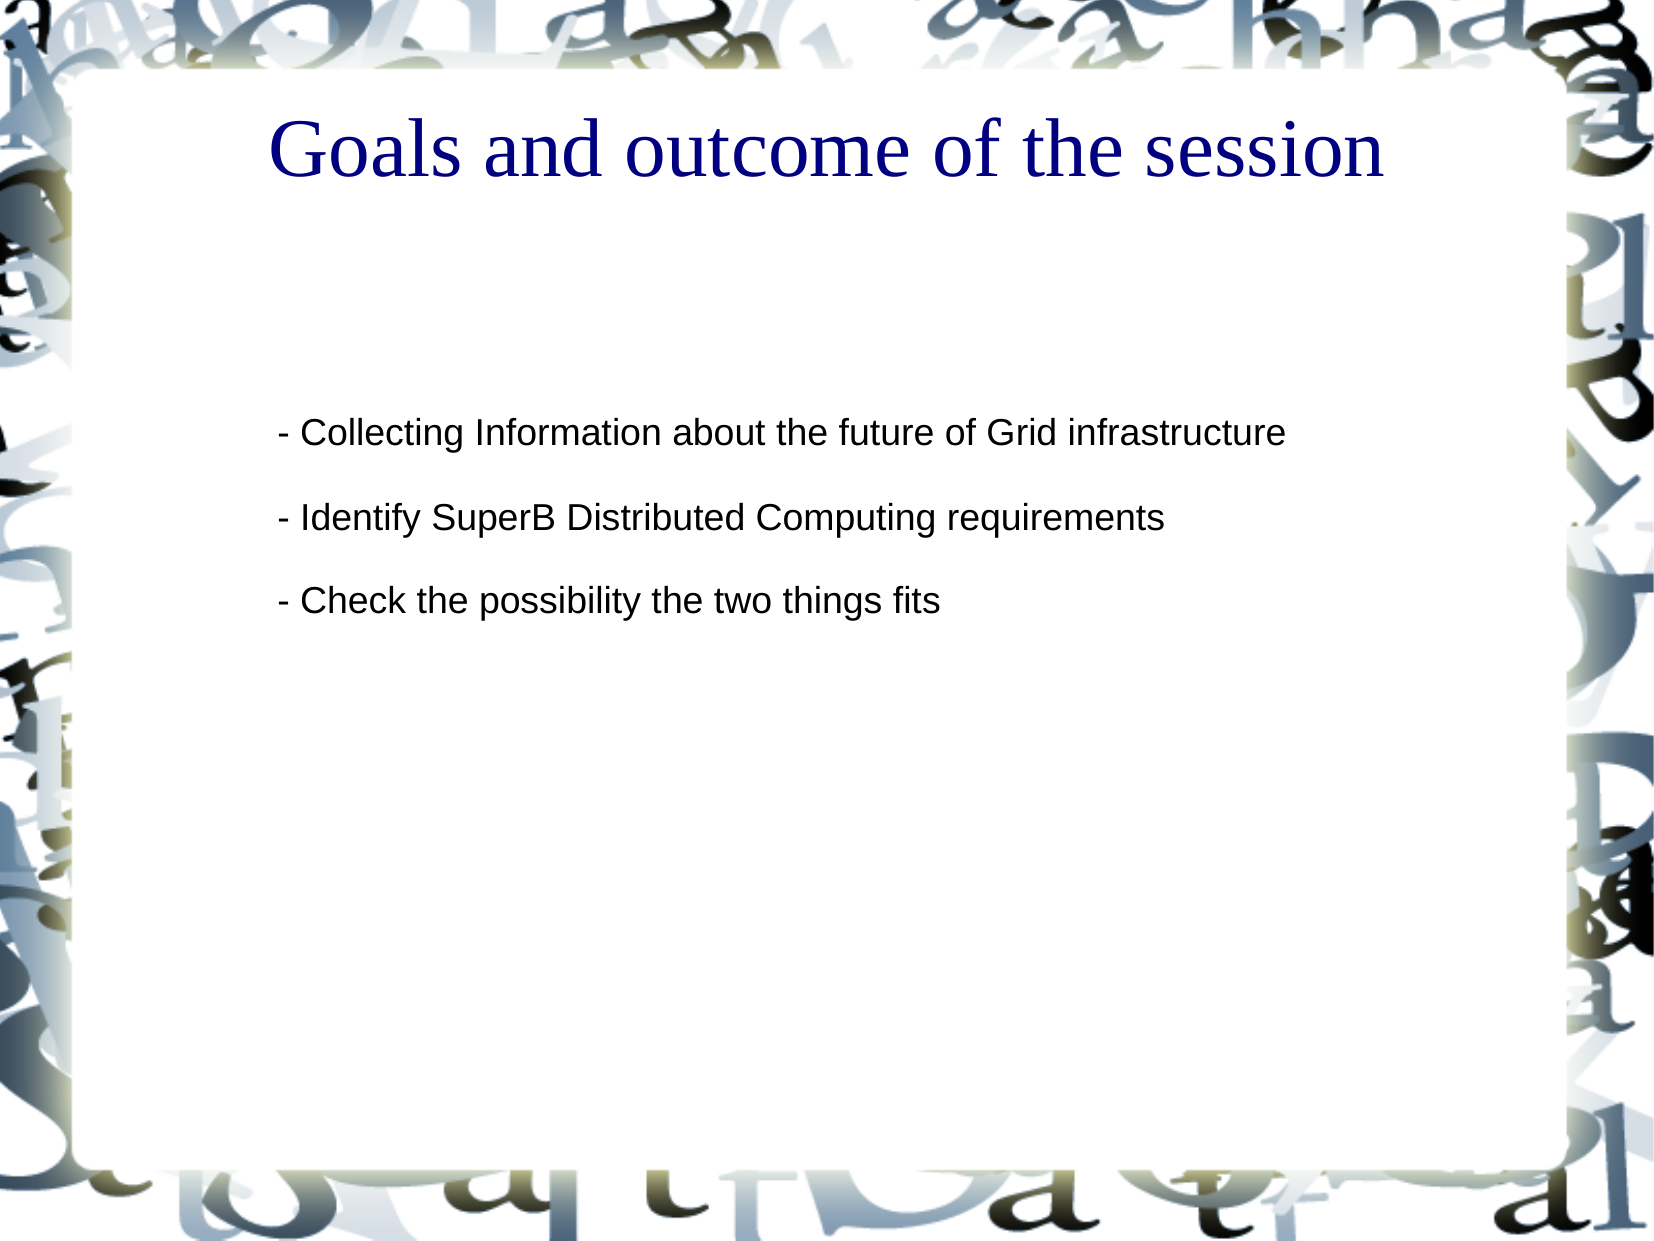

Goals and outcome of the session
- Collecting Information about the future of Grid infrastructure
- Identify SuperB Distributed Computing requirements
- Check the possibility the two things fits